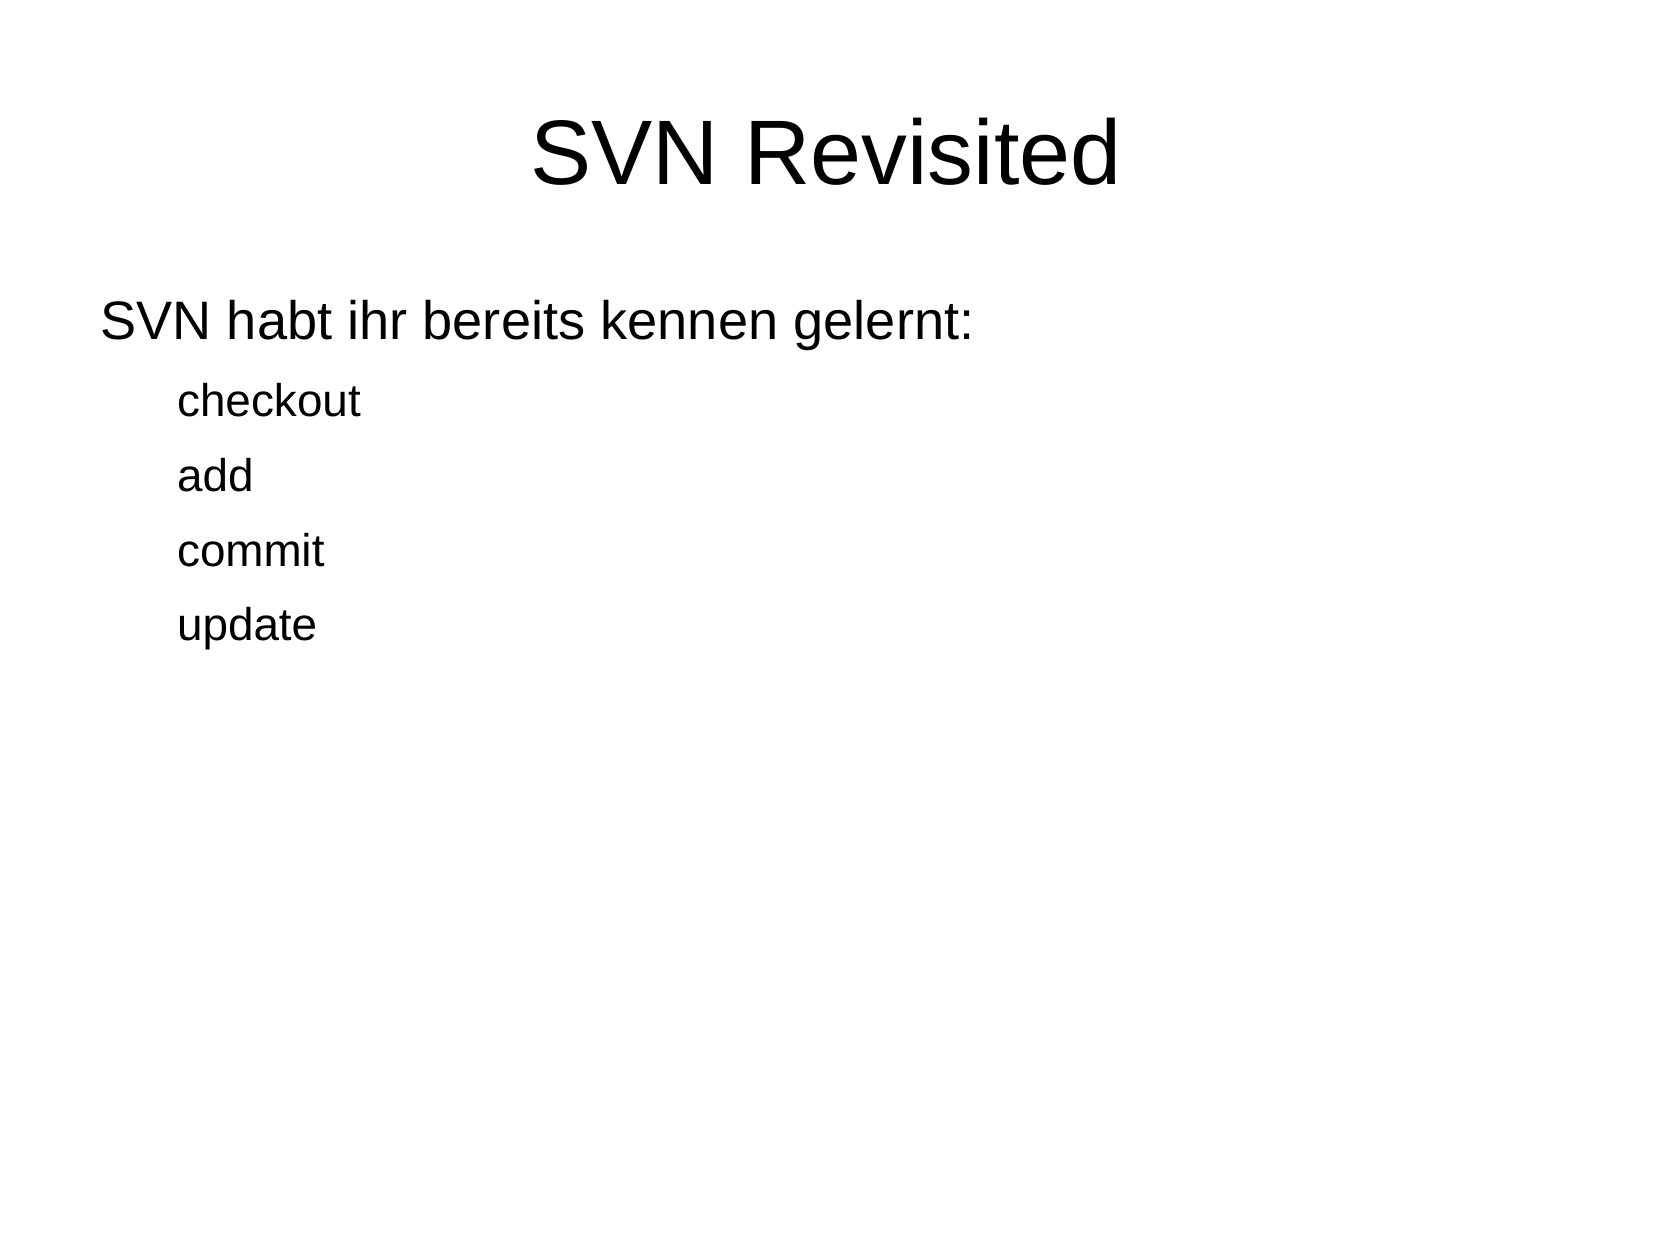

# SVN Revisited
SVN habt ihr bereits kennen gelernt:
checkout
add
commit
update